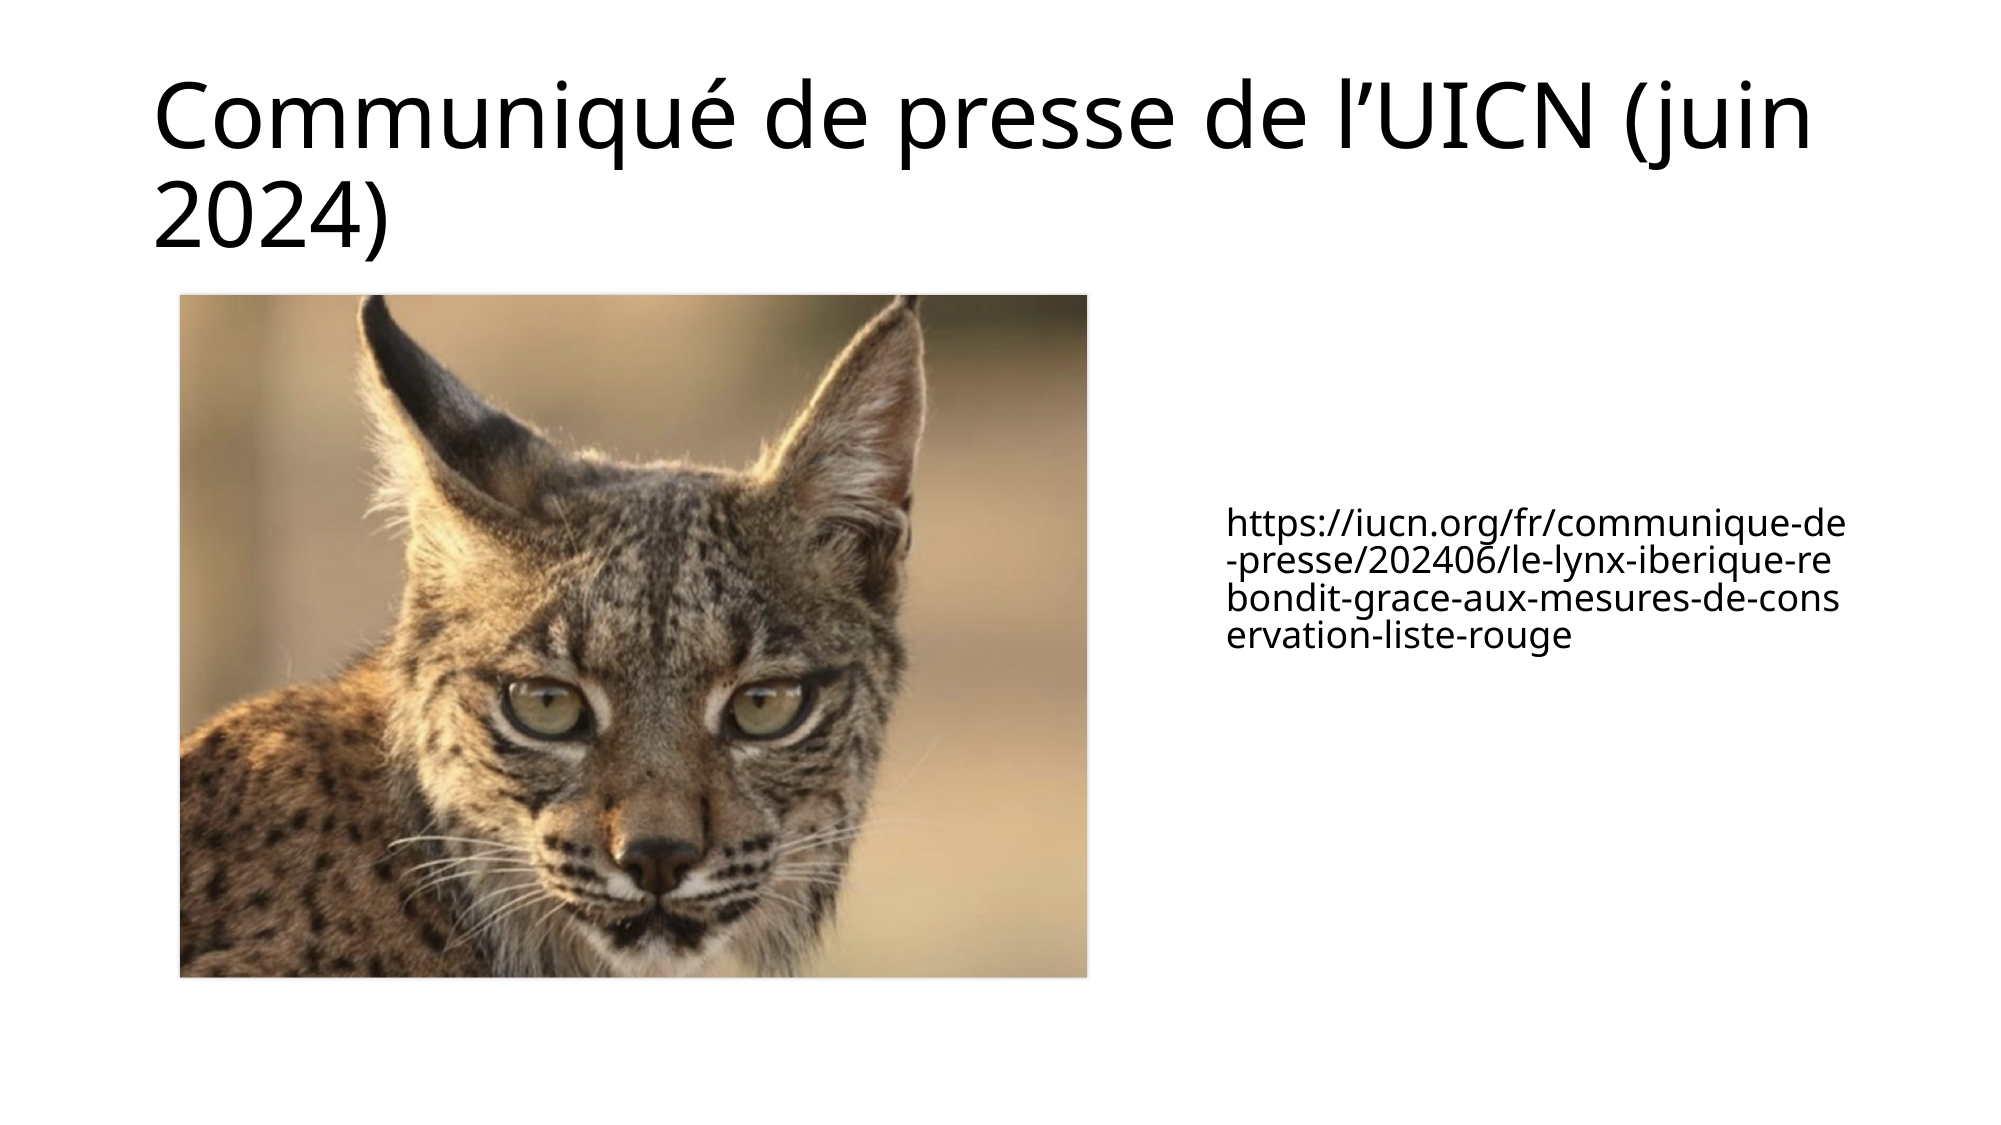

# Communiqué de presse de l’UICN (juin 2024)
https://iucn.org/fr/communique-de-presse/202406/le-lynx-iberique-rebondit-grace-aux-mesures-de-conservation-liste-rouge